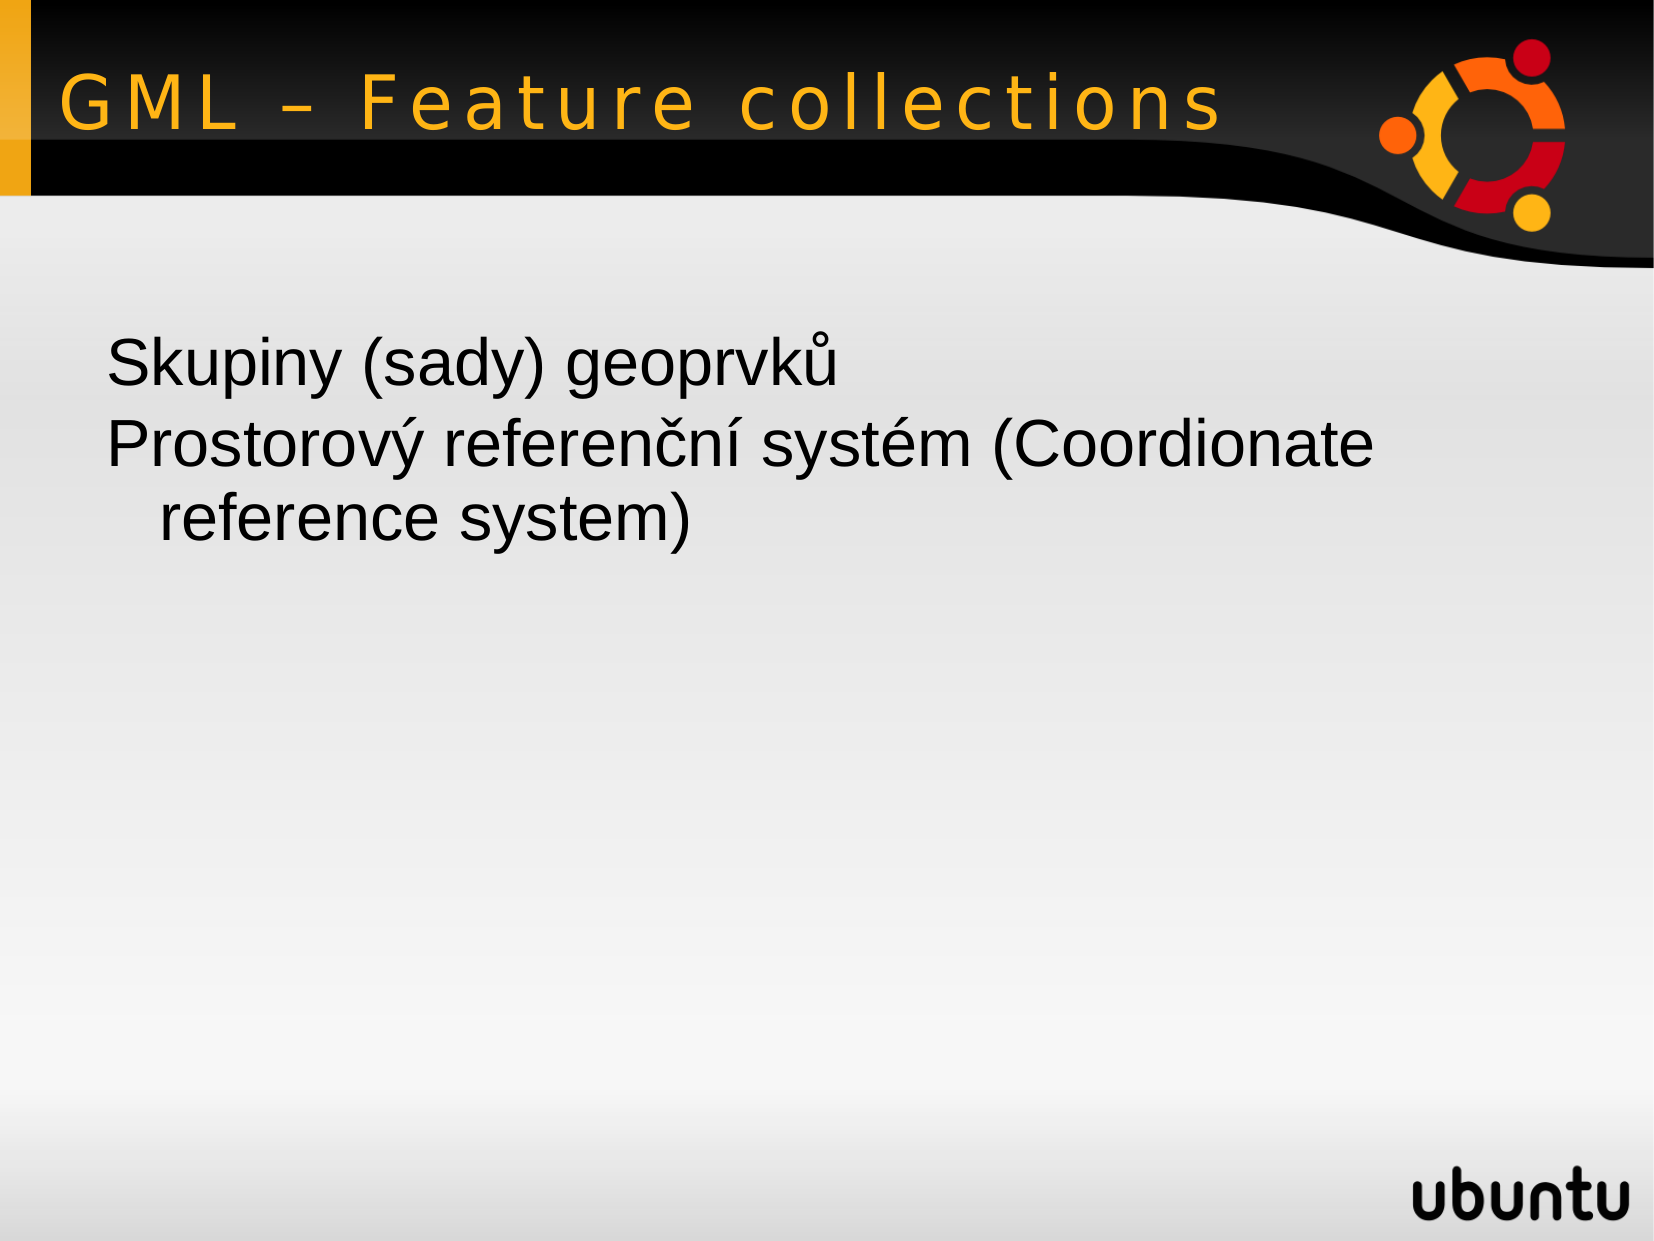

# GML – Feature collections
Skupiny (sady) geoprvků
Prostorový referenční systém (Coordionate reference system)